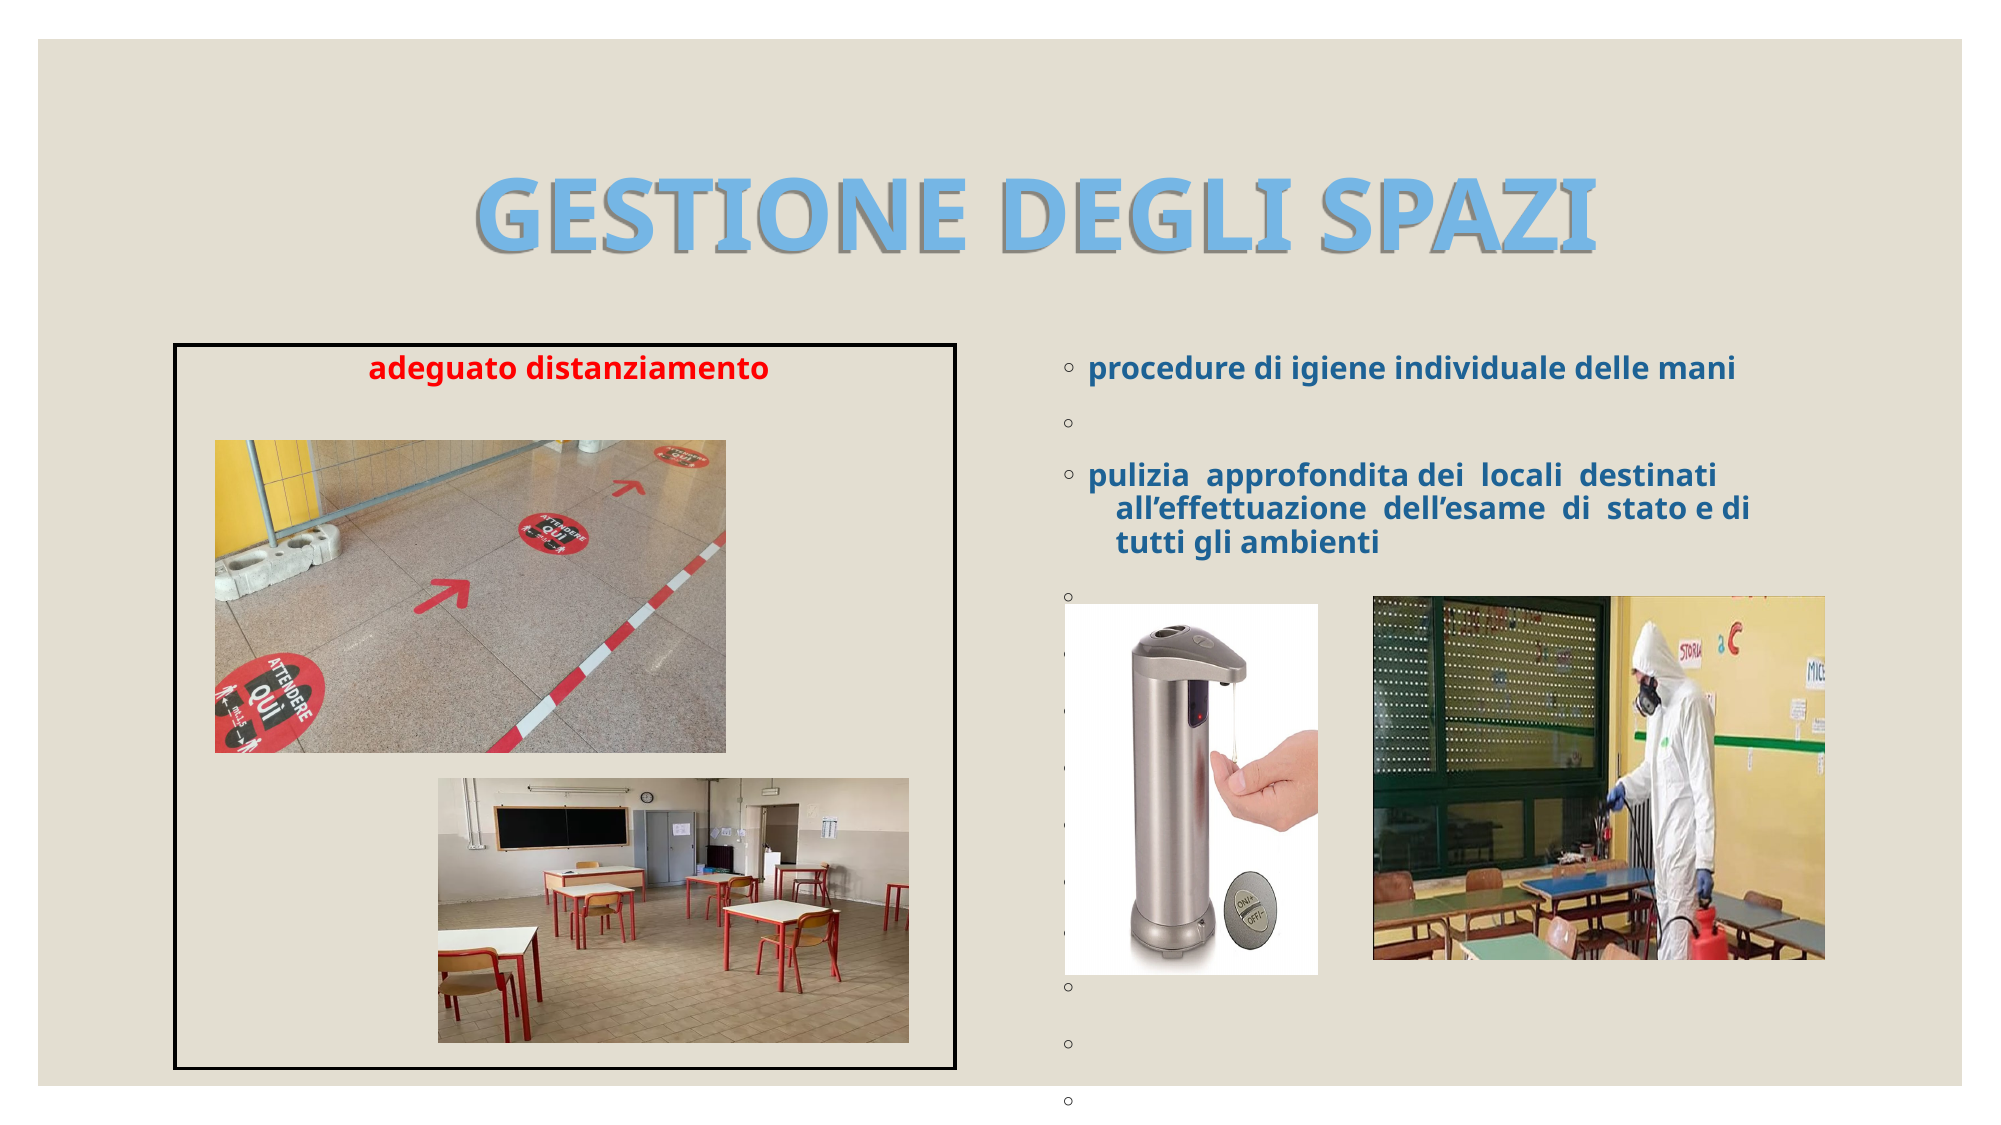

# GESTIONE DEGLI SPAZI
 adeguato distanziamento
procedure di igiene individuale delle mani
pulizia approfondita dei locali destinati all’effettuazione dell’esame di stato e di tutti gli ambienti